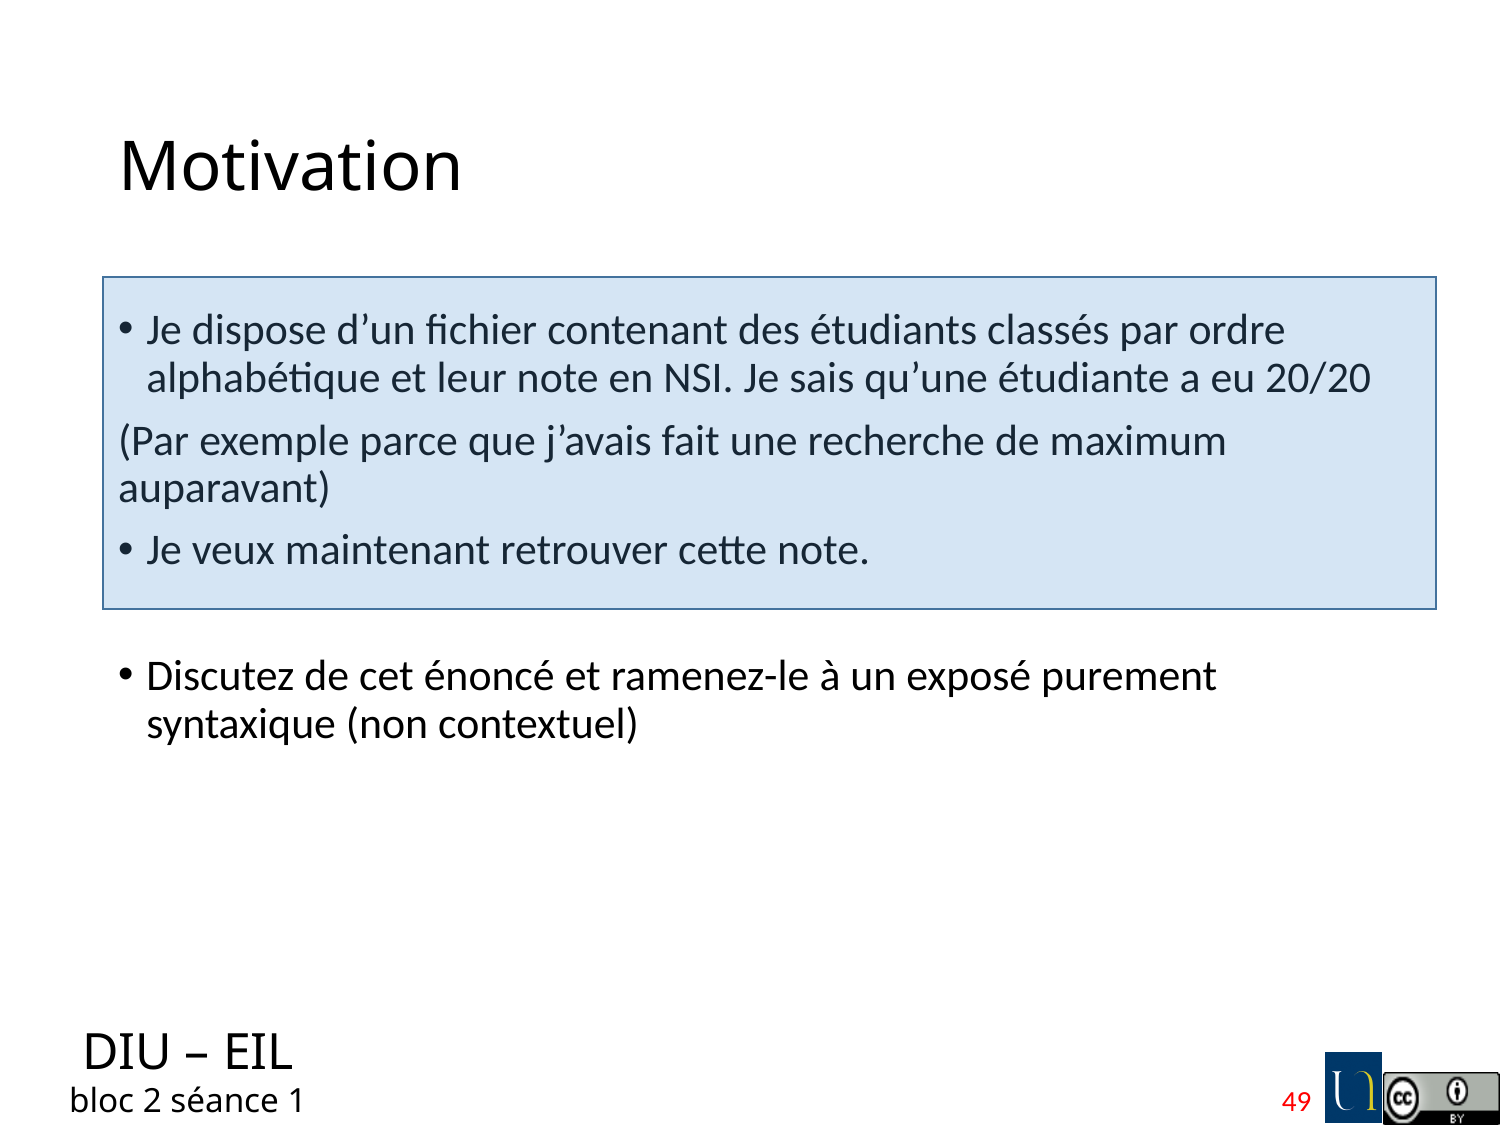

# Motivation
Je dispose d’un fichier contenant des étudiants classés par ordre alphabétique et leur note en NSI. Je sais qu’une étudiante a eu 20/20
(Par exemple parce que j’avais fait une recherche de maximum auparavant)
Je veux maintenant retrouver cette note.
Discutez de cet énoncé et ramenez-le à un exposé purement syntaxique (non contextuel)